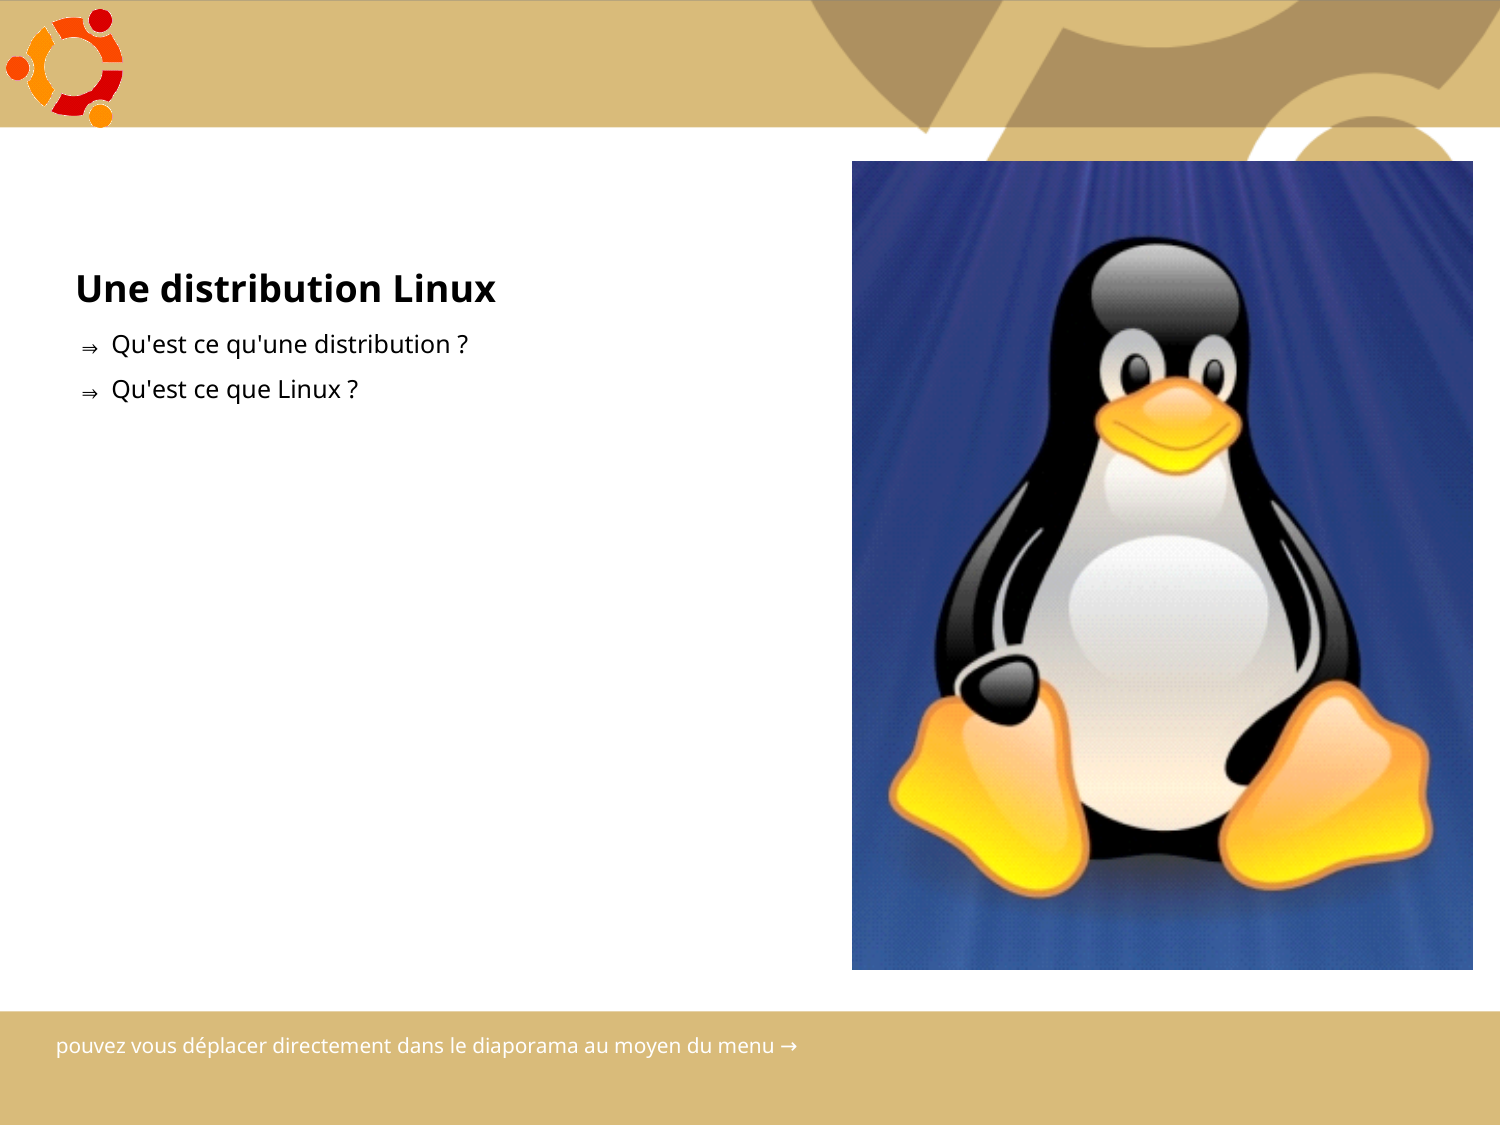

#
Une distribution Linux
⇒ Qu'est ce qu'une distribution ?
⇒ Qu'est ce que Linux ?
pouvez vous déplacer directement dans le diaporama au moyen du menu →